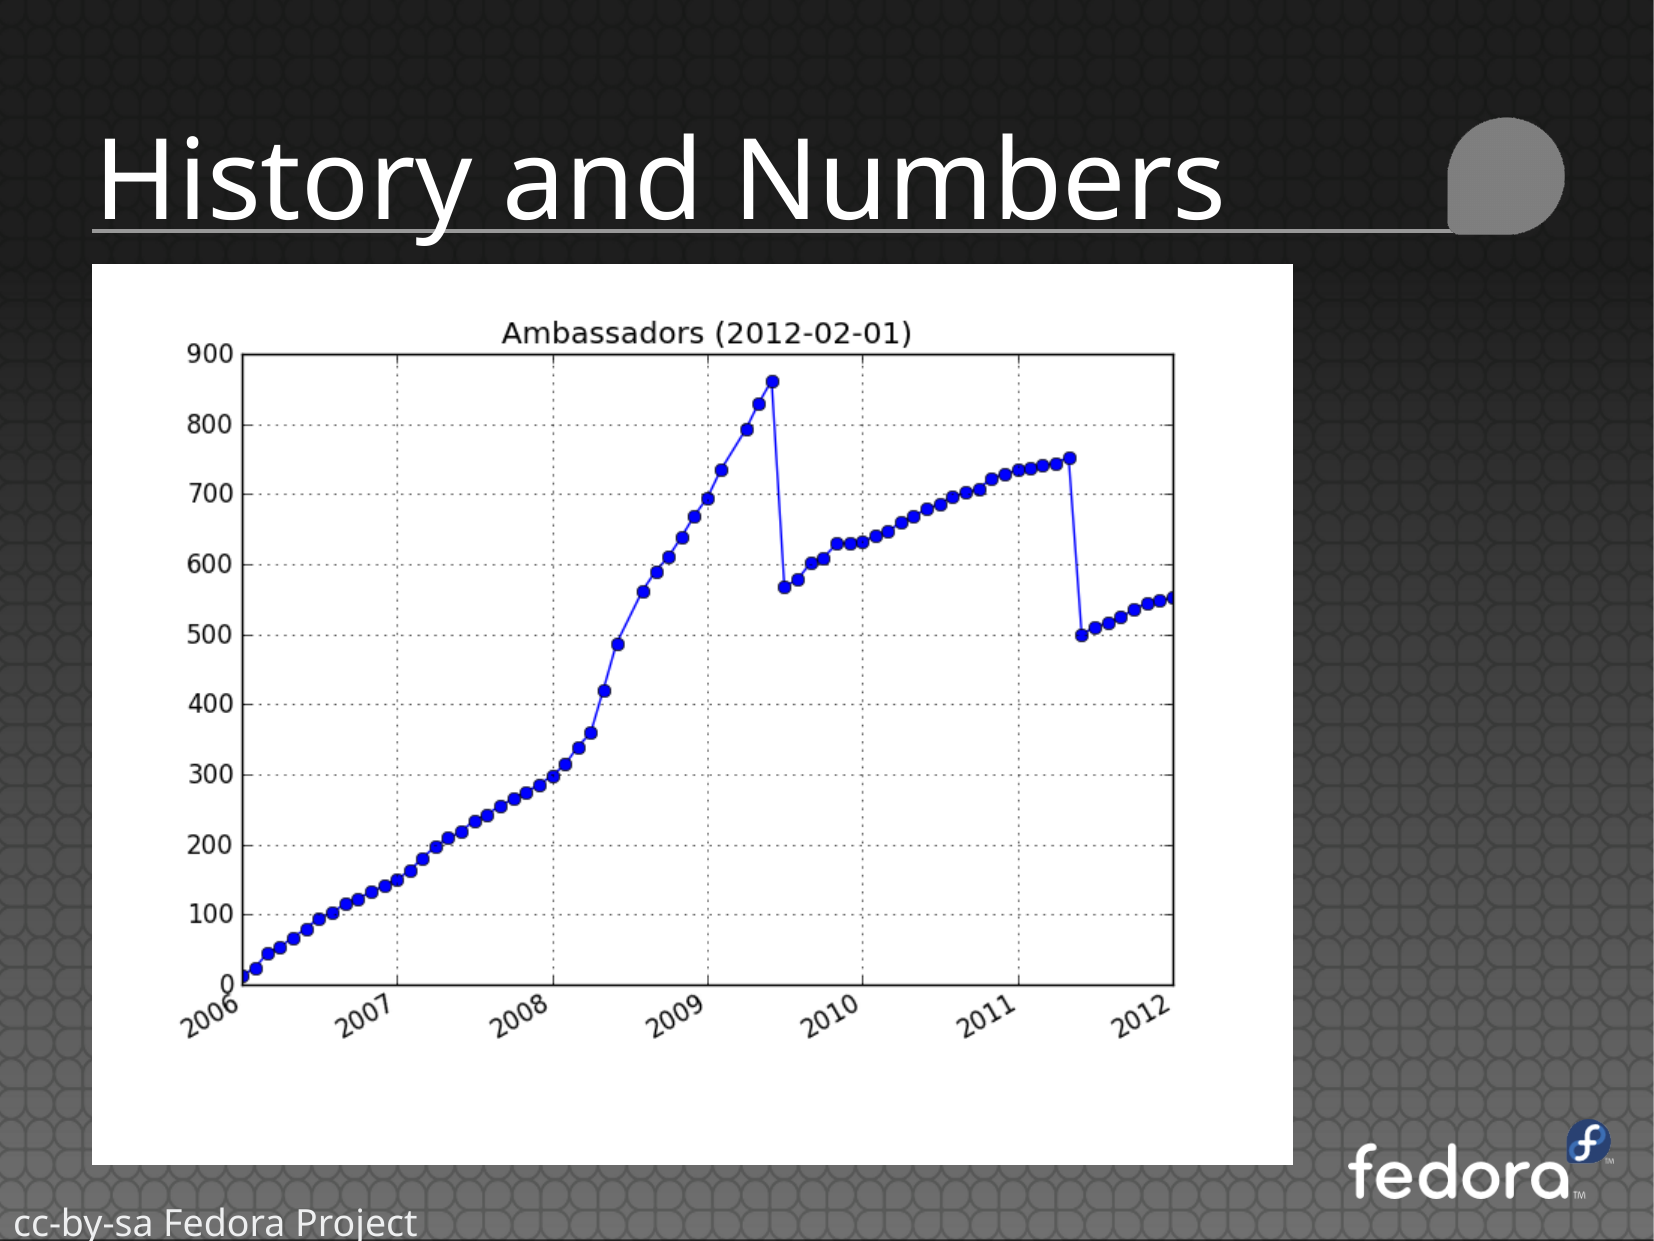

# History and Numbers
cc-by-sa Fedora Project